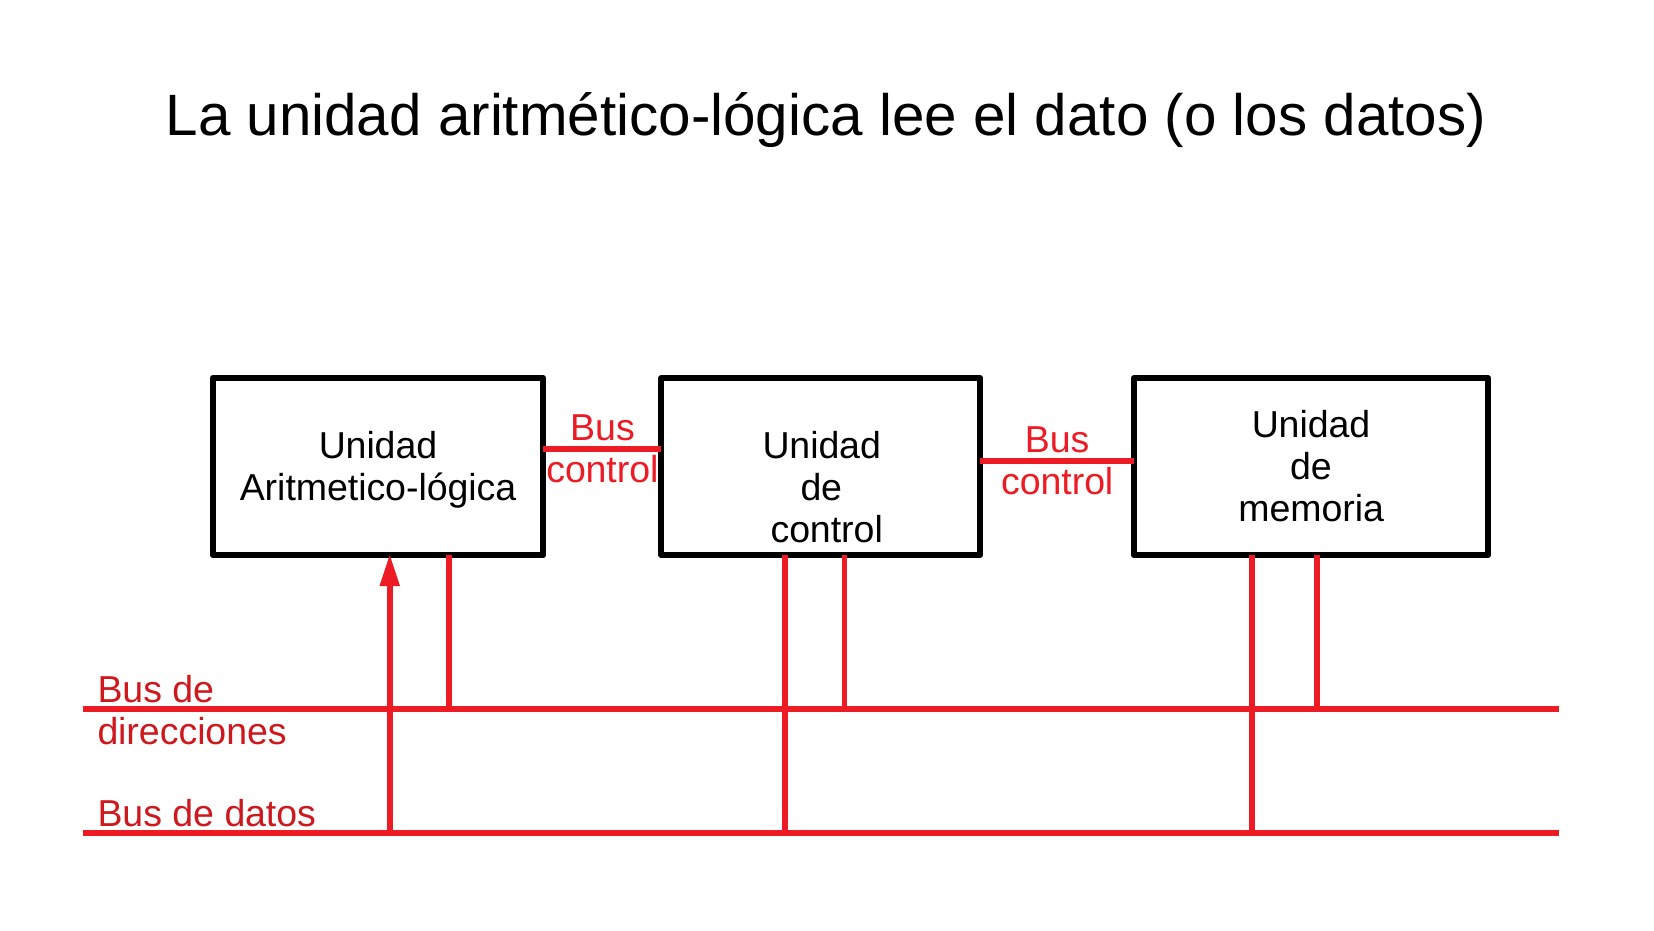

# La unidad aritmético-lógica lee el dato (o los datos)
Unidad
de
control
Unidad
Aritmetico-lógica
Unidad
de
memoria
Bus
control
Bus
control
Bus de direcciones
Bus de datos